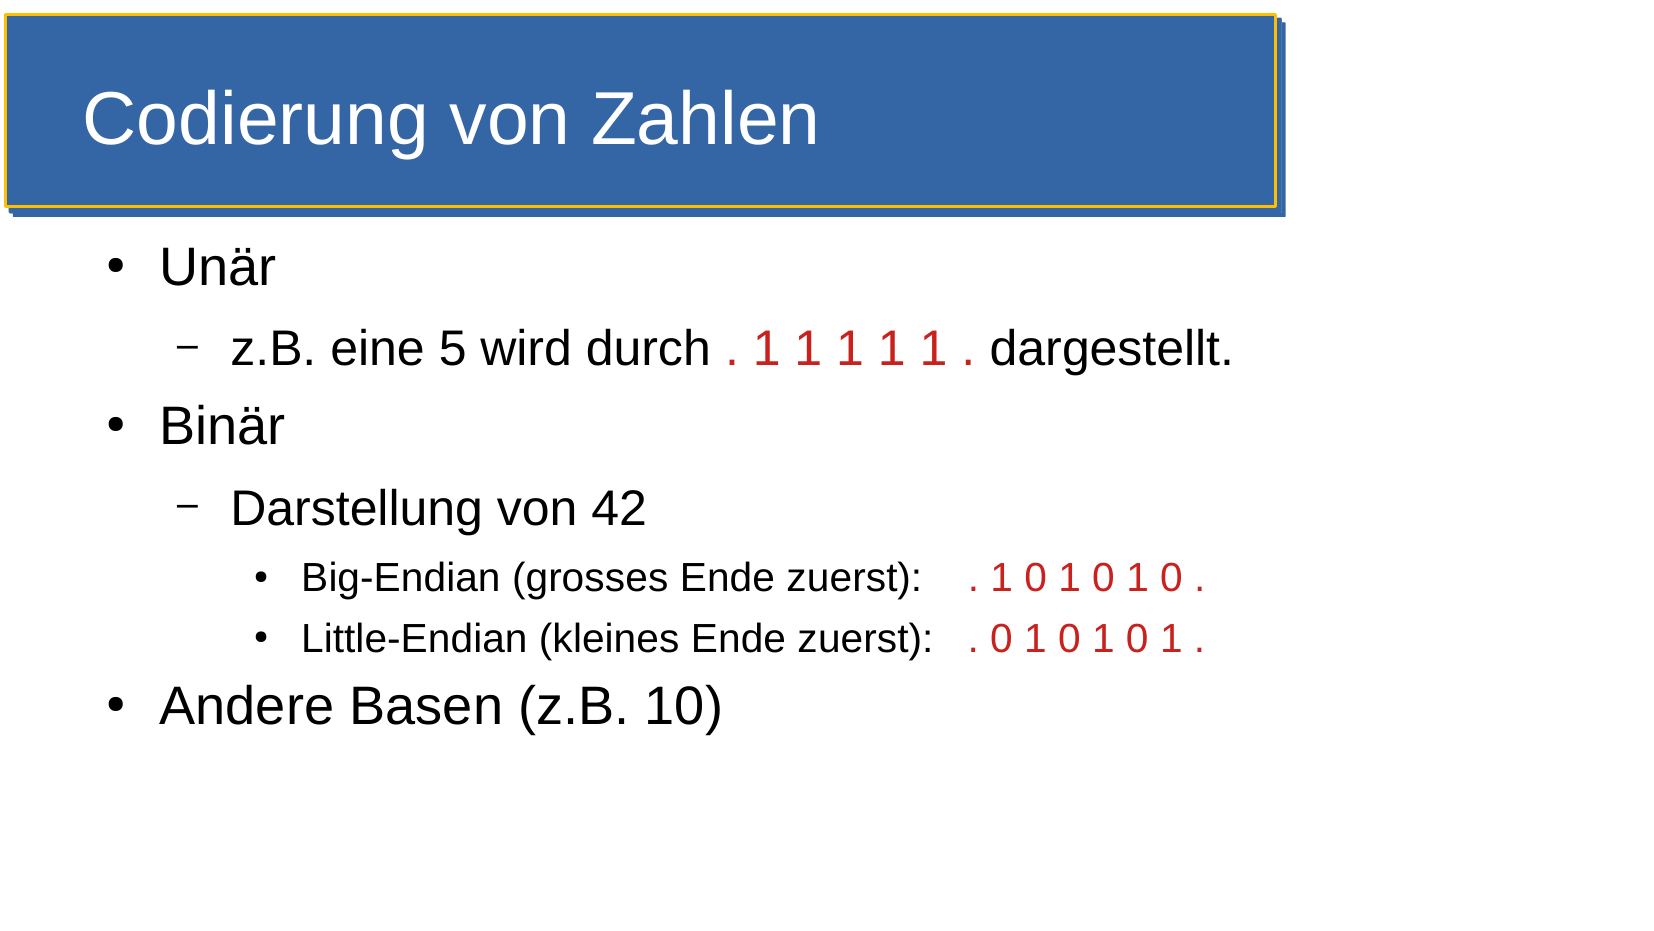

# Codierung von Zahlen
Unär
z.B. eine 5 wird durch . 1 1 1 1 1 . dargestellt.
Binär
Darstellung von 42
Big-Endian (grosses Ende zuerst): . 1 0 1 0 1 0 .
Little-Endian (kleines Ende zuerst): . 0 1 0 1 0 1 .
Andere Basen (z.B. 10)